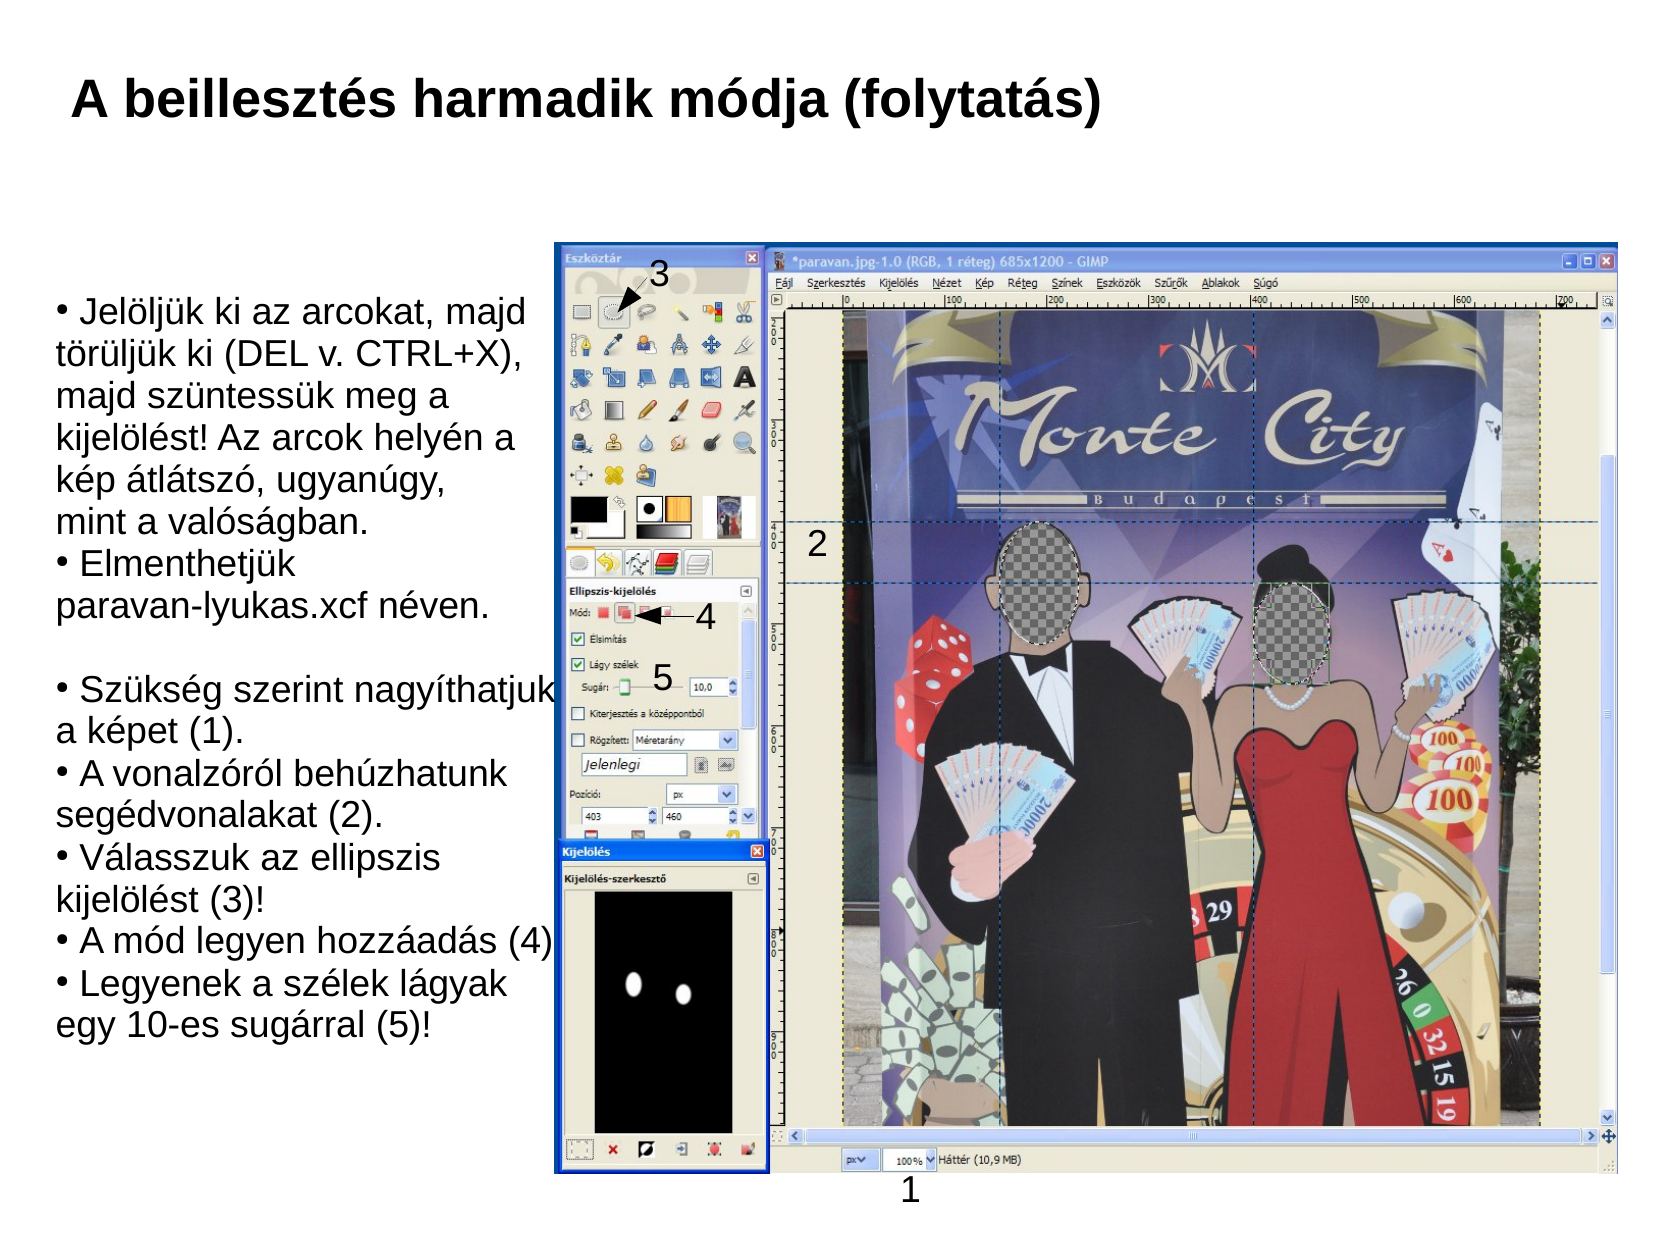

A beillesztés harmadik módja (folytatás)
3
 Jelöljük ki az arcokat, majd
törüljük ki (DEL v. CTRL+X),
majd szüntessük meg a
kijelölést! Az arcok helyén a
kép átlátszó, ugyanúgy,
mint a valóságban.
 Elmenthetjük
paravan-lyukas.xcf néven.
 Szükség szerint nagyíthatjuk
a képet (1).
 A vonalzóról behúzhatunk
segédvonalakat (2).
 Válasszuk az ellipszis
kijelölést (3)!
 A mód legyen hozzáadás (4)
 Legyenek a szélek lágyak
egy 10-es sugárral (5)!
2
4
5
1